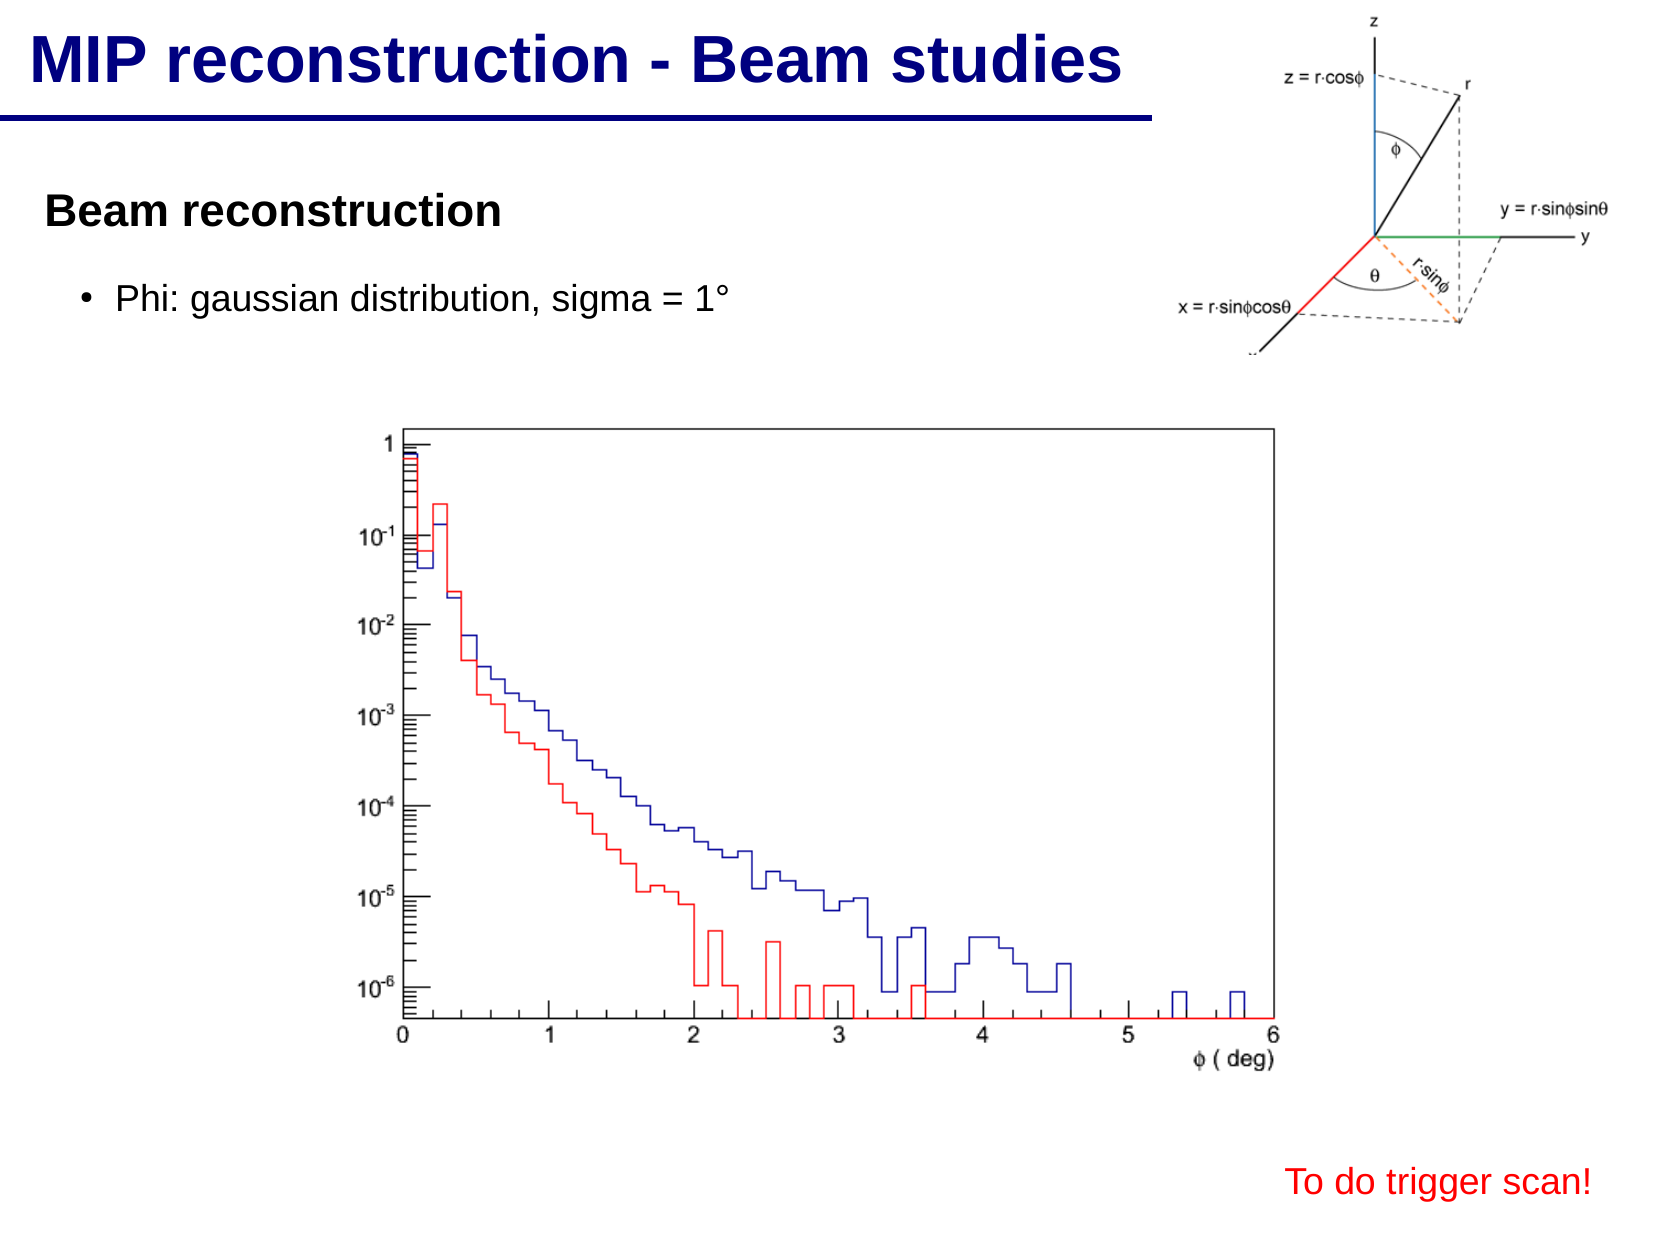

# MIP reconstruction - Beam studies
Beam reconstruction
Phi: gaussian distribution, sigma = 1°
To do trigger scan!